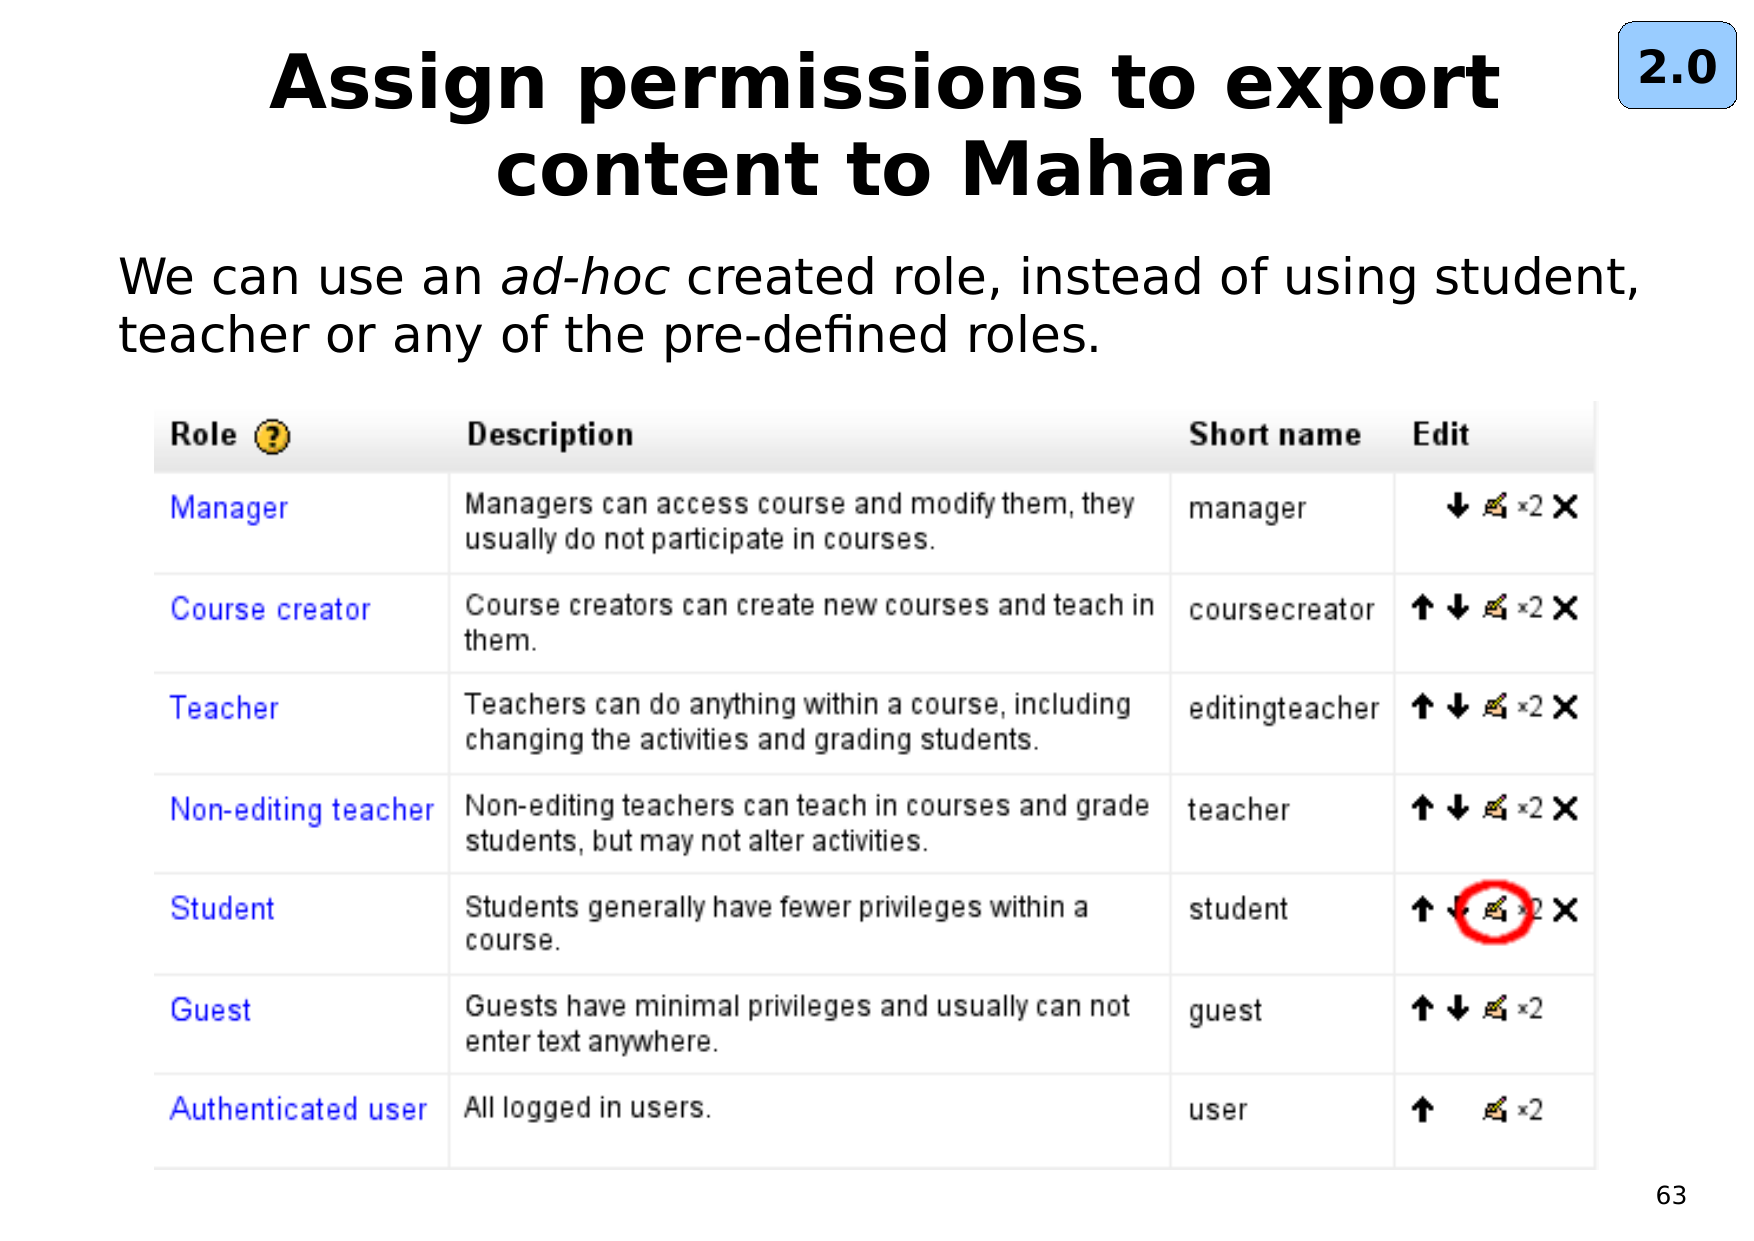

2.0
# Assign permissions to export content to Mahara
We can use an ad-hoc created role, instead of using student, teacher or any of the pre-defined roles.
63